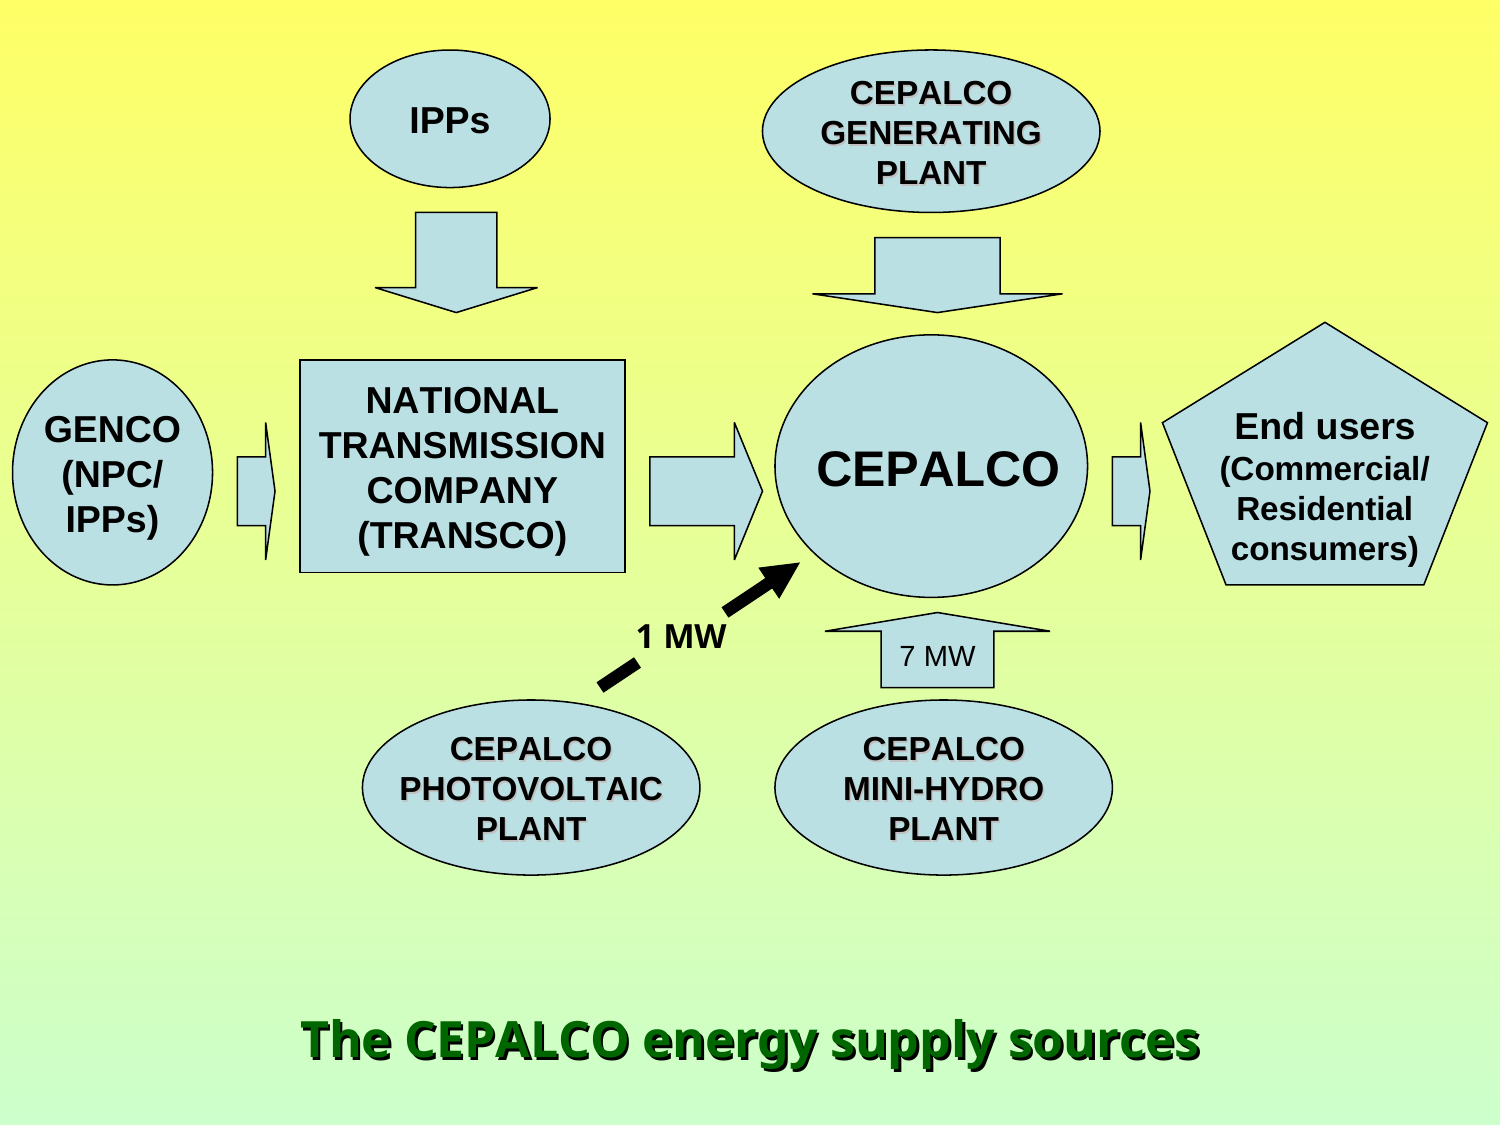

| MISSION IMPOSSIBLE By Marit Stinus-Remonde Electricity rates unreasonably high |
| --- |
| MISSION IMPOSSIBLE By Marit Stinus-Remonde Electricity rates unreasonably high |
| --- |
IPPs
CEPALCO
GENERATING
PLANT
End users
(Commercial/
Residential
consumers)
 CEPALCO
GENCO
(NPC/
IPPs)
NATIONAL
TRANSMISSION
COMPANY
(TRANSCO)
1 MW
7 MW
CEPALCO
PHOTOVOLTAIC
PLANT
CEPALCO
MINI-HYDRO
PLANT
# The CEPALCO energy supply sources